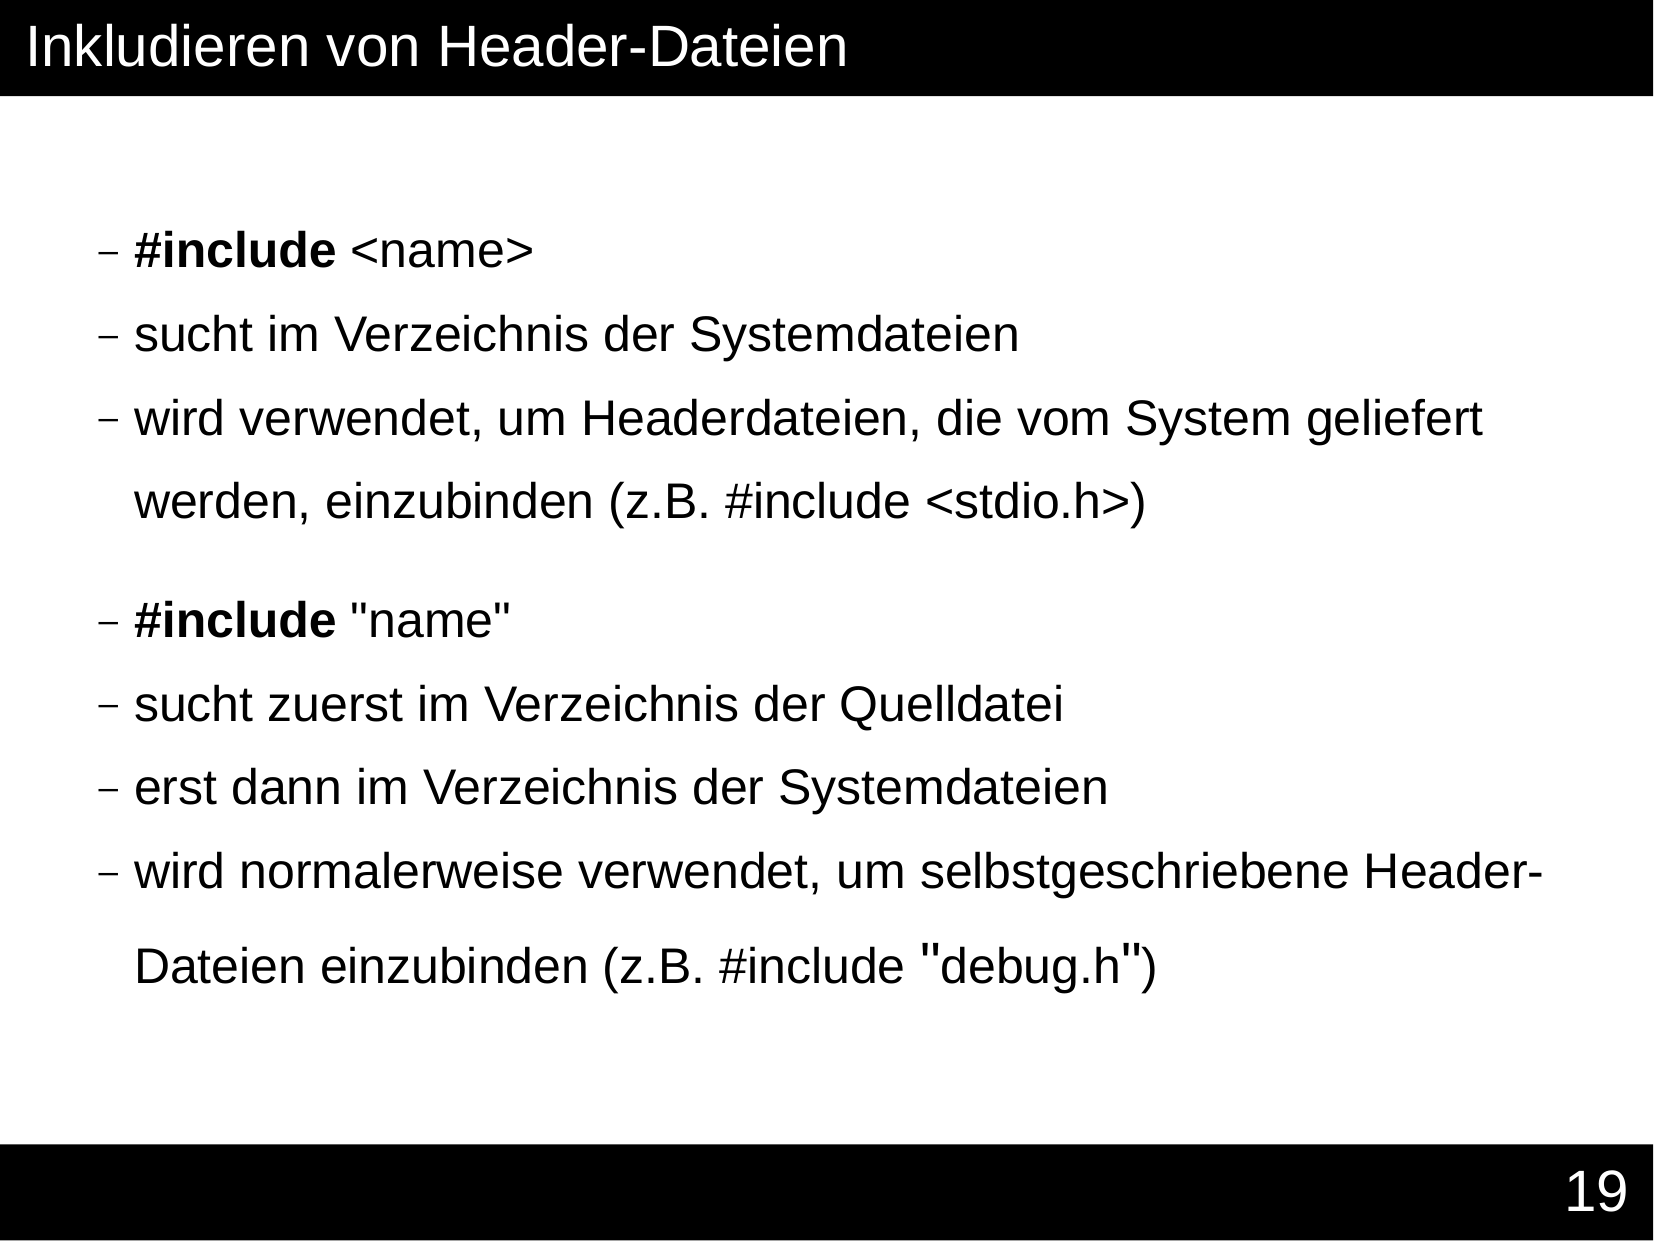

Inkludieren von Header-Dateien
#include <name>
sucht im Verzeichnis der Systemdateien
wird verwendet, um Headerdateien, die vom System geliefert werden, einzubinden (z.B. #include <stdio.h>)
#include "name"
sucht zuerst im Verzeichnis der Quelldatei
erst dann im Verzeichnis der Systemdateien
wird normalerweise verwendet, um selbstgeschriebene Header-Dateien einzubinden (z.B. #include "debug.h")
19